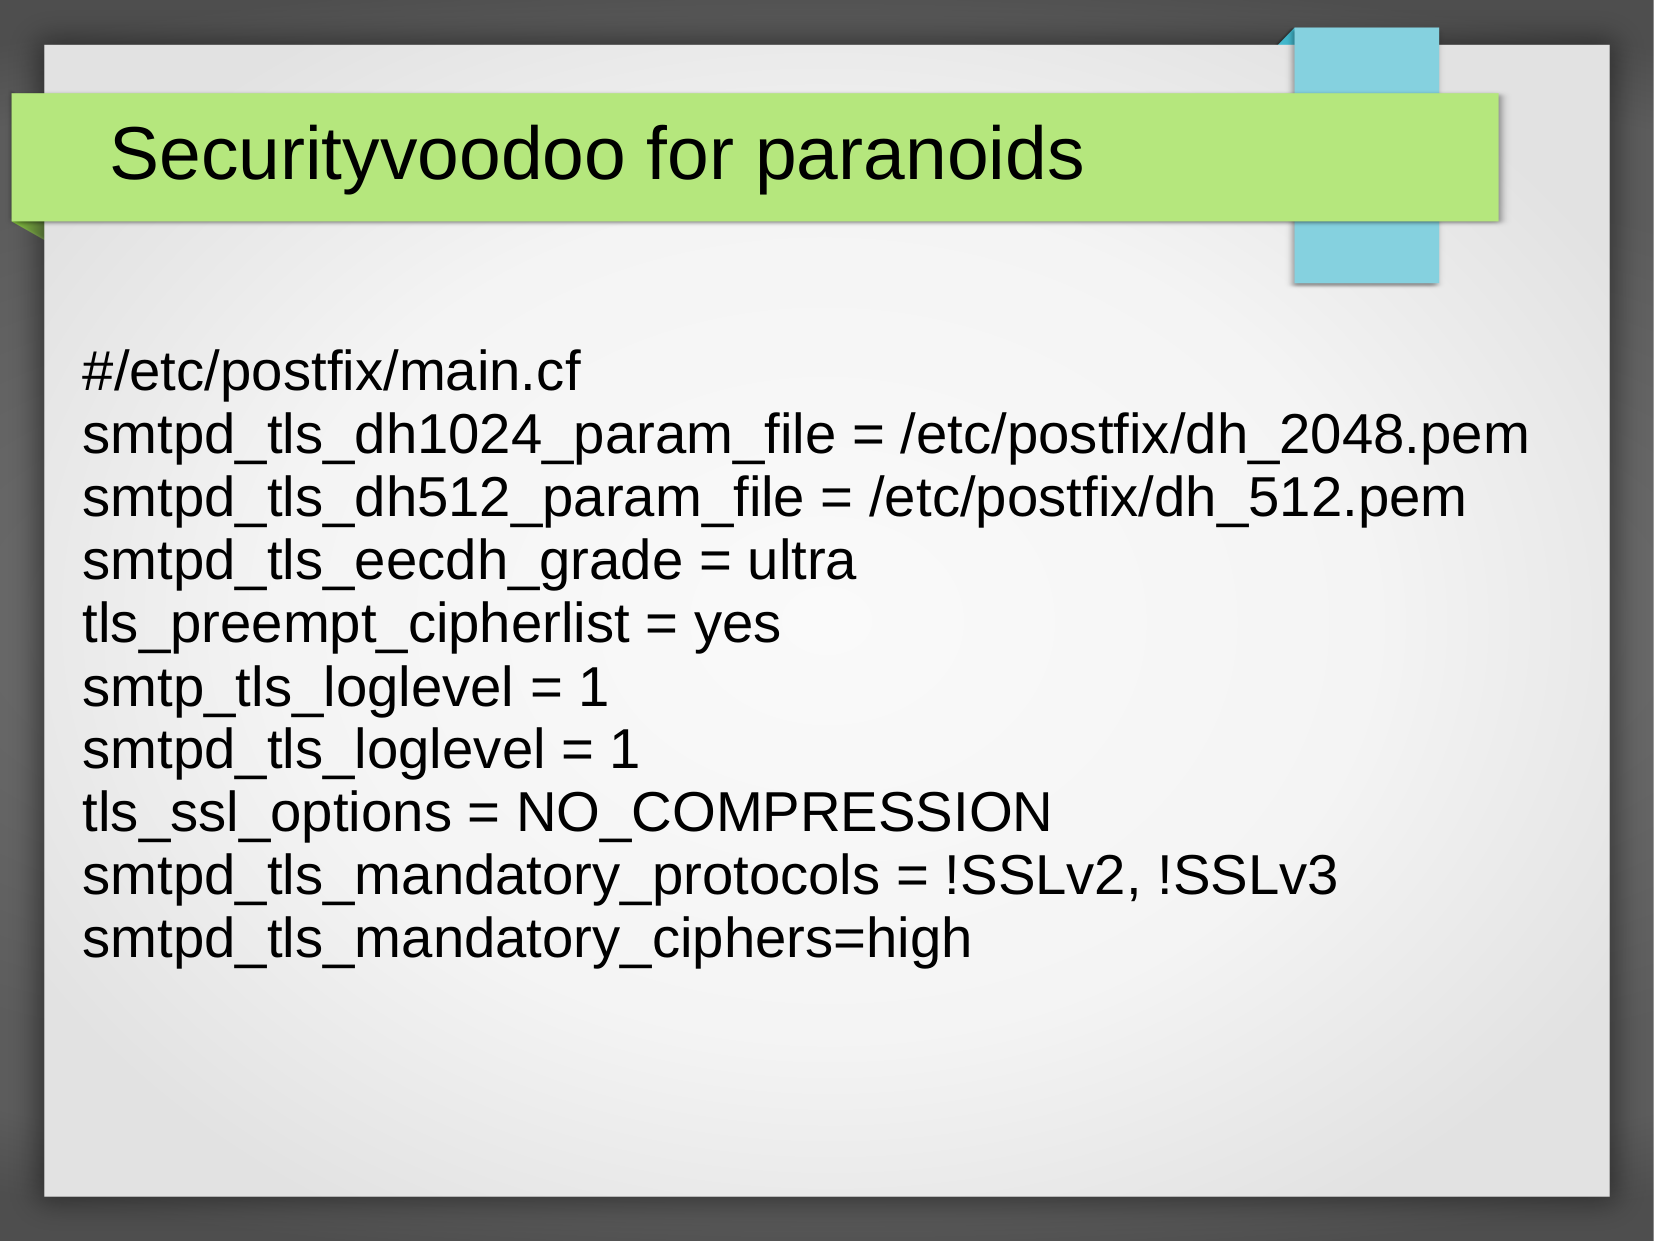

# Securityvoodoo for paranoids
#/etc/postfix/main.cf
smtpd_tls_dh1024_param_file = /etc/postfix/dh_2048.pem
smtpd_tls_dh512_param_file = /etc/postfix/dh_512.pem
smtpd_tls_eecdh_grade = ultra
tls_preempt_cipherlist = yes
smtp_tls_loglevel = 1
smtpd_tls_loglevel = 1
tls_ssl_options = NO_COMPRESSION
smtpd_tls_mandatory_protocols = !SSLv2, !SSLv3
smtpd_tls_mandatory_ciphers=high